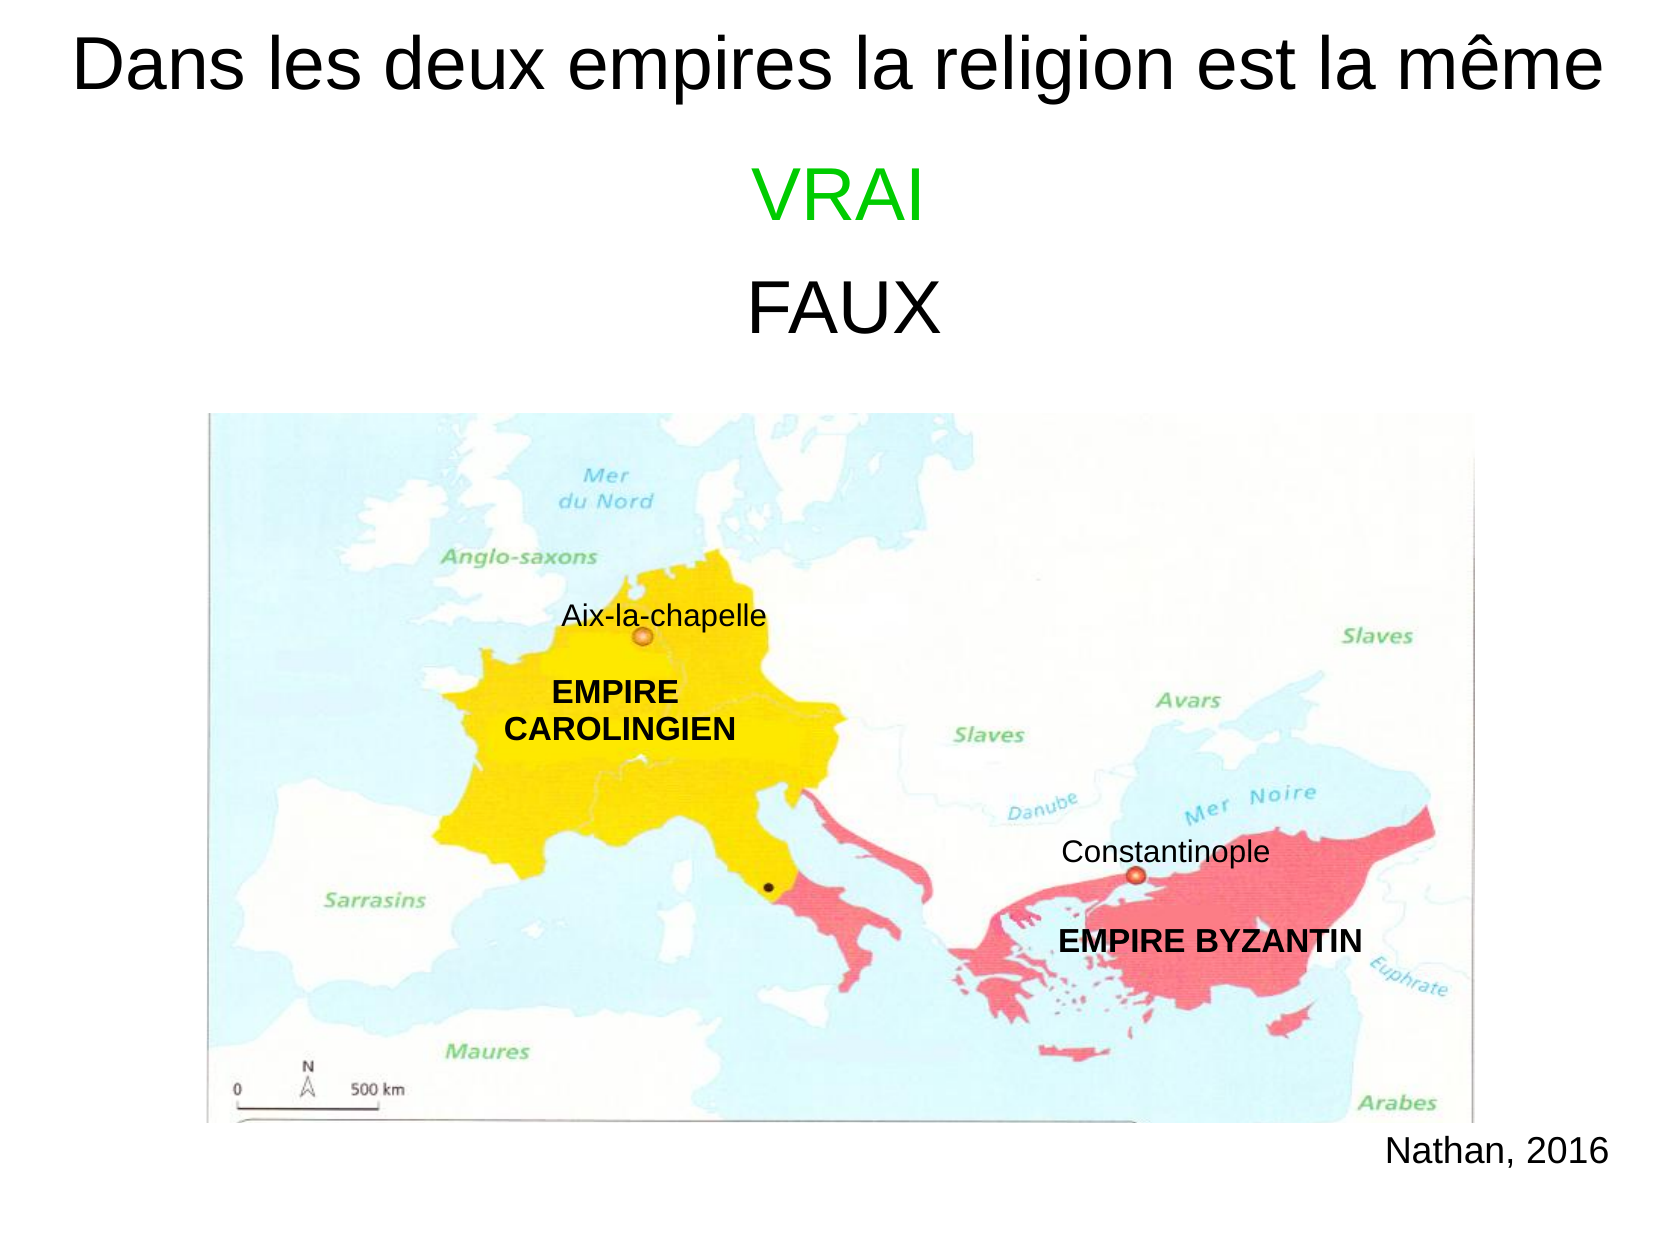

# Dans les deux empires la religion est la même
VRAI
FAUX
Aix-la-chapelle
EMPIRE
CAROLINGIEN
Constantinople
EMPIRE BYZANTIN
Nathan, 2016